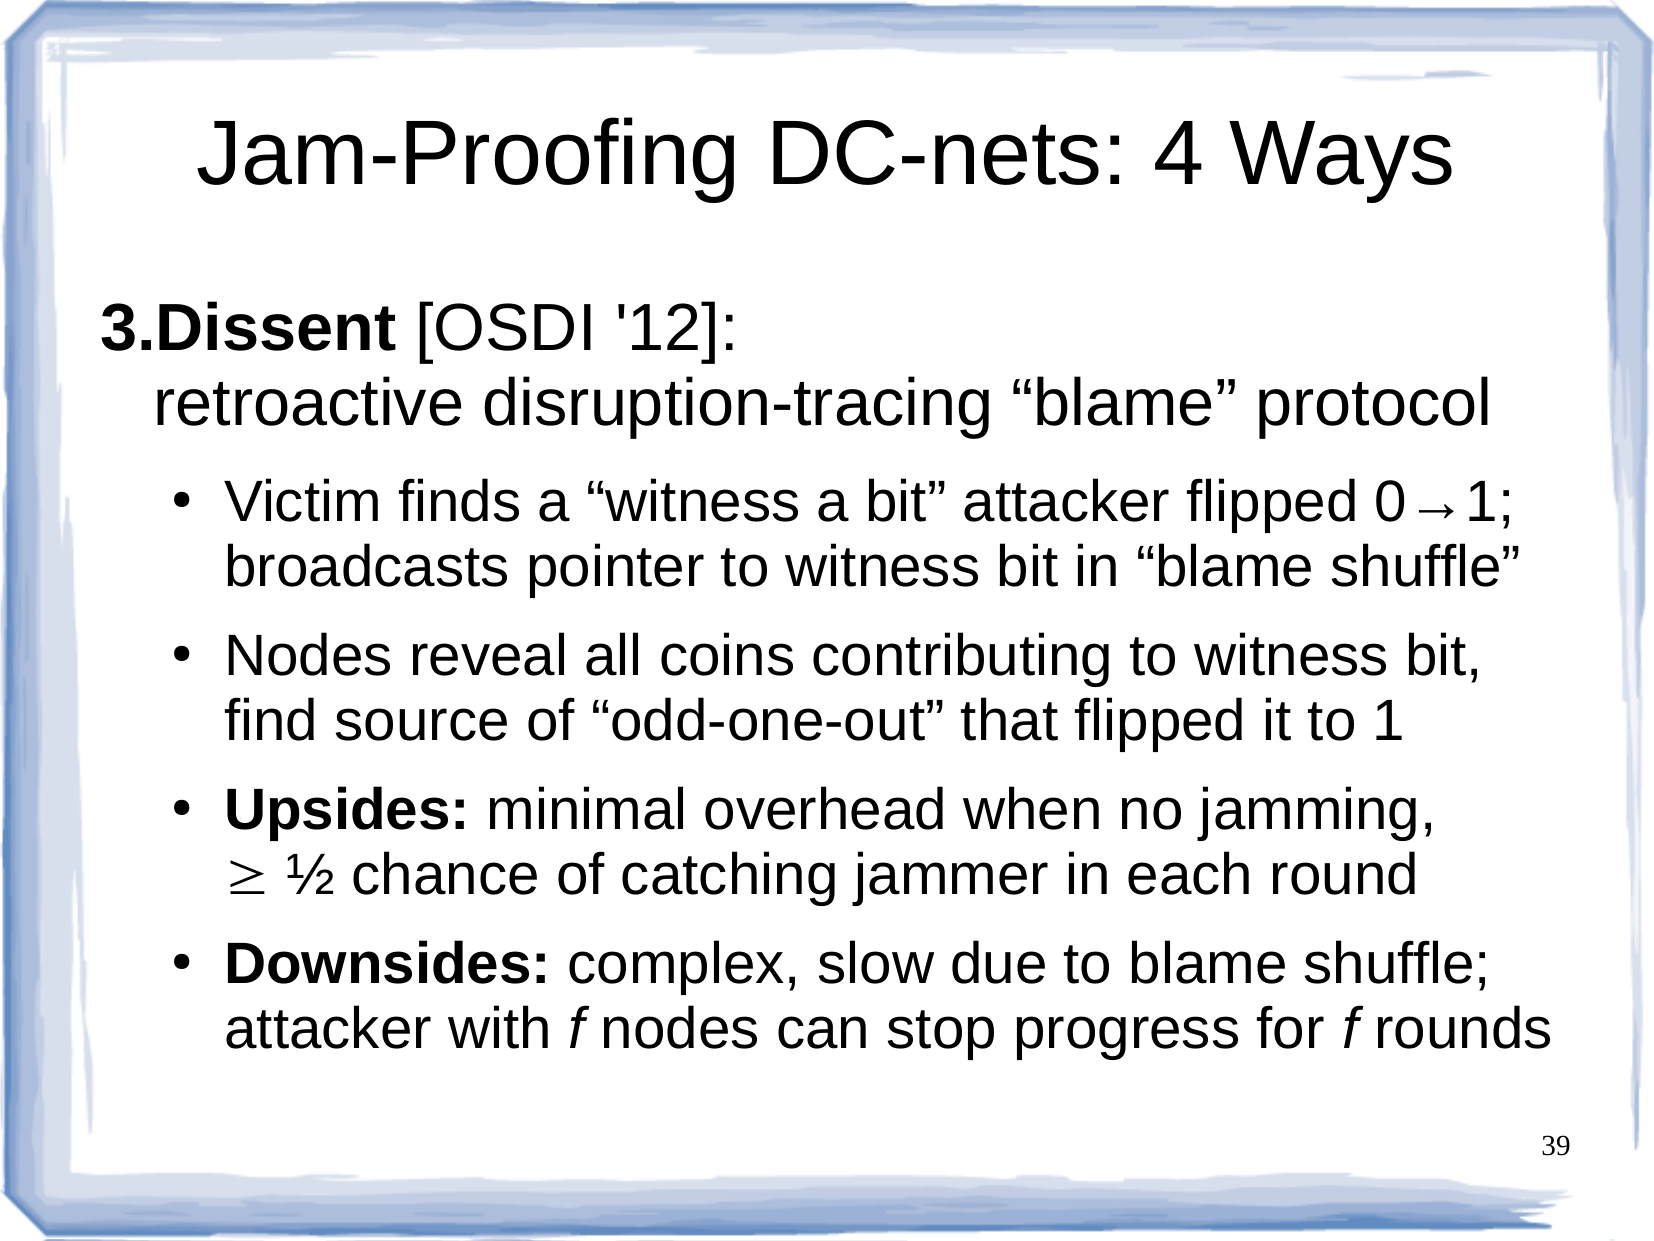

# Jam-Proofing DC-nets: 4 Ways
Dissent [OSDI '12]:
retroactive disruption-tracing “blame” protocol
Victim finds a “witness a bit” attacker flipped 0→1;
broadcasts pointer to witness bit in “blame shuffle”
Nodes reveal all coins contributing to witness bit,
find source of “odd-one-out” that flipped it to 1
Upsides: minimal overhead when no jamming,
≥ ½ chance of catching jammer in each round
Downsides: complex, slow due to blame shuffle;
attacker with f nodes can stop progress for f rounds
39